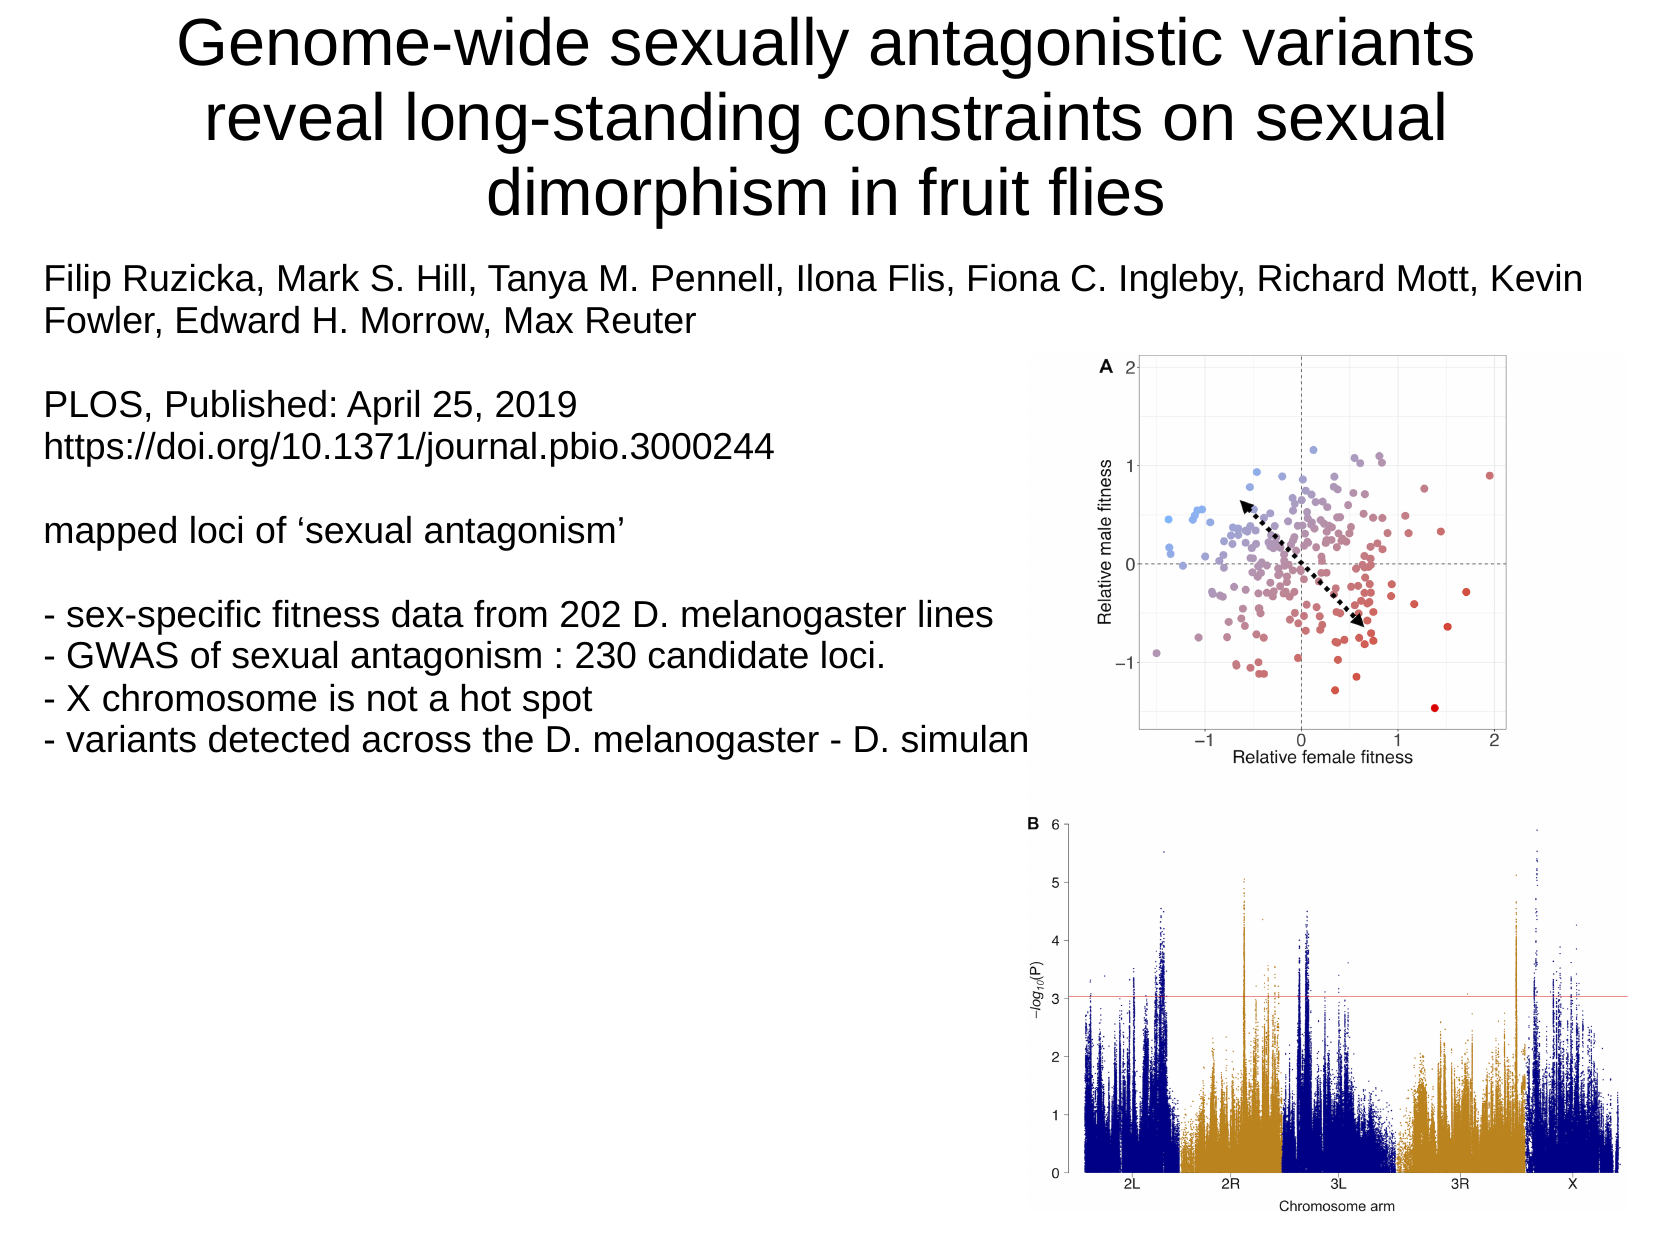

# Genome-wide sexually antagonistic variants reveal long-standing constraints on sexual dimorphism in fruit flies
Filip Ruzicka, Mark S. Hill, Tanya M. Pennell, Ilona Flis, Fiona C. Ingleby, Richard Mott, Kevin Fowler, Edward H. Morrow, Max Reuter
PLOS, Published: April 25, 2019
https://doi.org/10.1371/journal.pbio.3000244
mapped loci of ‘sexual antagonism’
- sex-specific fitness data from 202 D. melanogaster lines
- GWAS of sexual antagonism : 230 candidate loci.
- X chromosome is not a hot spot
- variants detected across the D. melanogaster - D. simulans